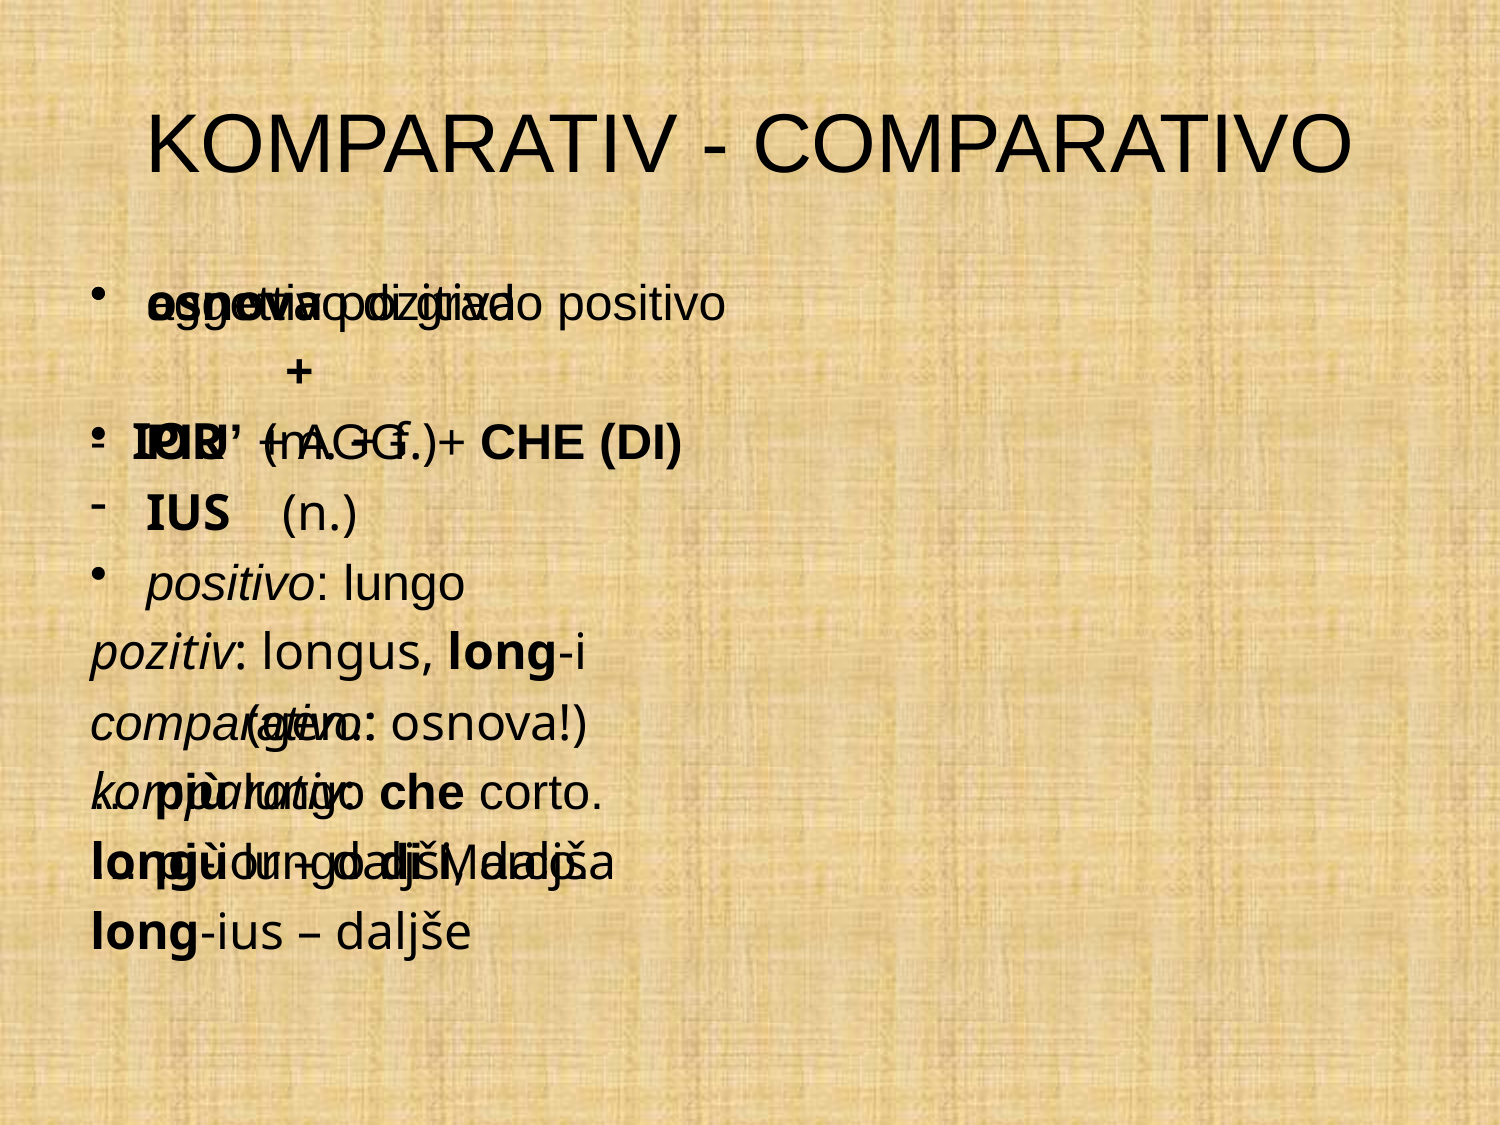

# KOMPARATIV - COMPARATIVO
osnova pozitiva
 +
- IOR (m. + f.)
IUS (n.)
pozitiv: longus, long-i
 (gen.: osnova!)
komparativ:
long-ior – daljši, daljša
long-ius – daljše
aggettivo di grado positivo
PIU’ + AGG. + CHE (DI)
positivo: lungo
comparativo:
… più lungo che corto.
… più lungo di Marco.